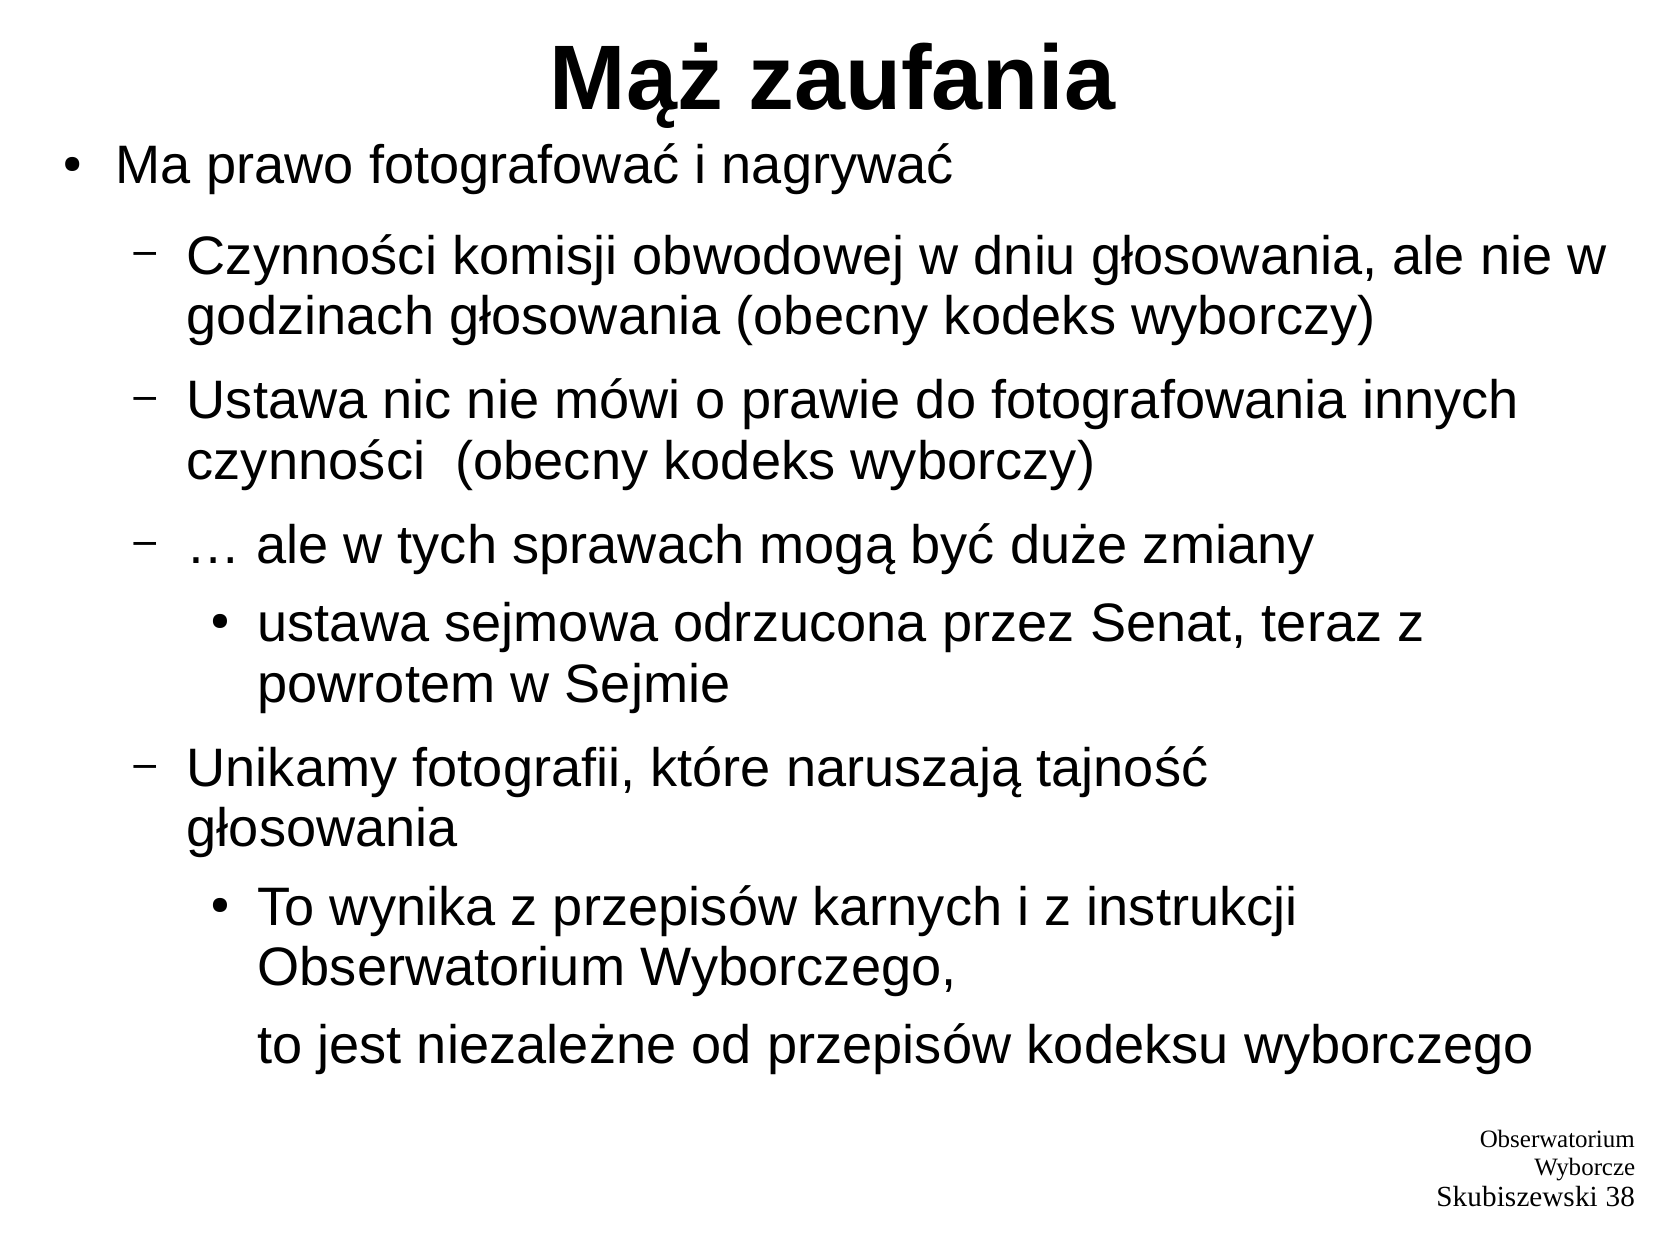

# Mąż zaufania
Ma prawo fotografować i nagrywać
Czynności komisji obwodowej w dniu głosowania, ale nie w godzinach głosowania (obecny kodeks wyborczy)
Ustawa nic nie mówi o prawie do fotografowania innych czynności (obecny kodeks wyborczy)
… ale w tych sprawach mogą być duże zmiany
ustawa sejmowa odrzucona przez Senat, teraz z powrotem w Sejmie
Unikamy fotografii, które naruszają tajność
głosowania
To wynika z przepisów karnych i z instrukcji Obserwatorium Wyborczego,
to jest niezależne od przepisów kodeksu wyborczego
38